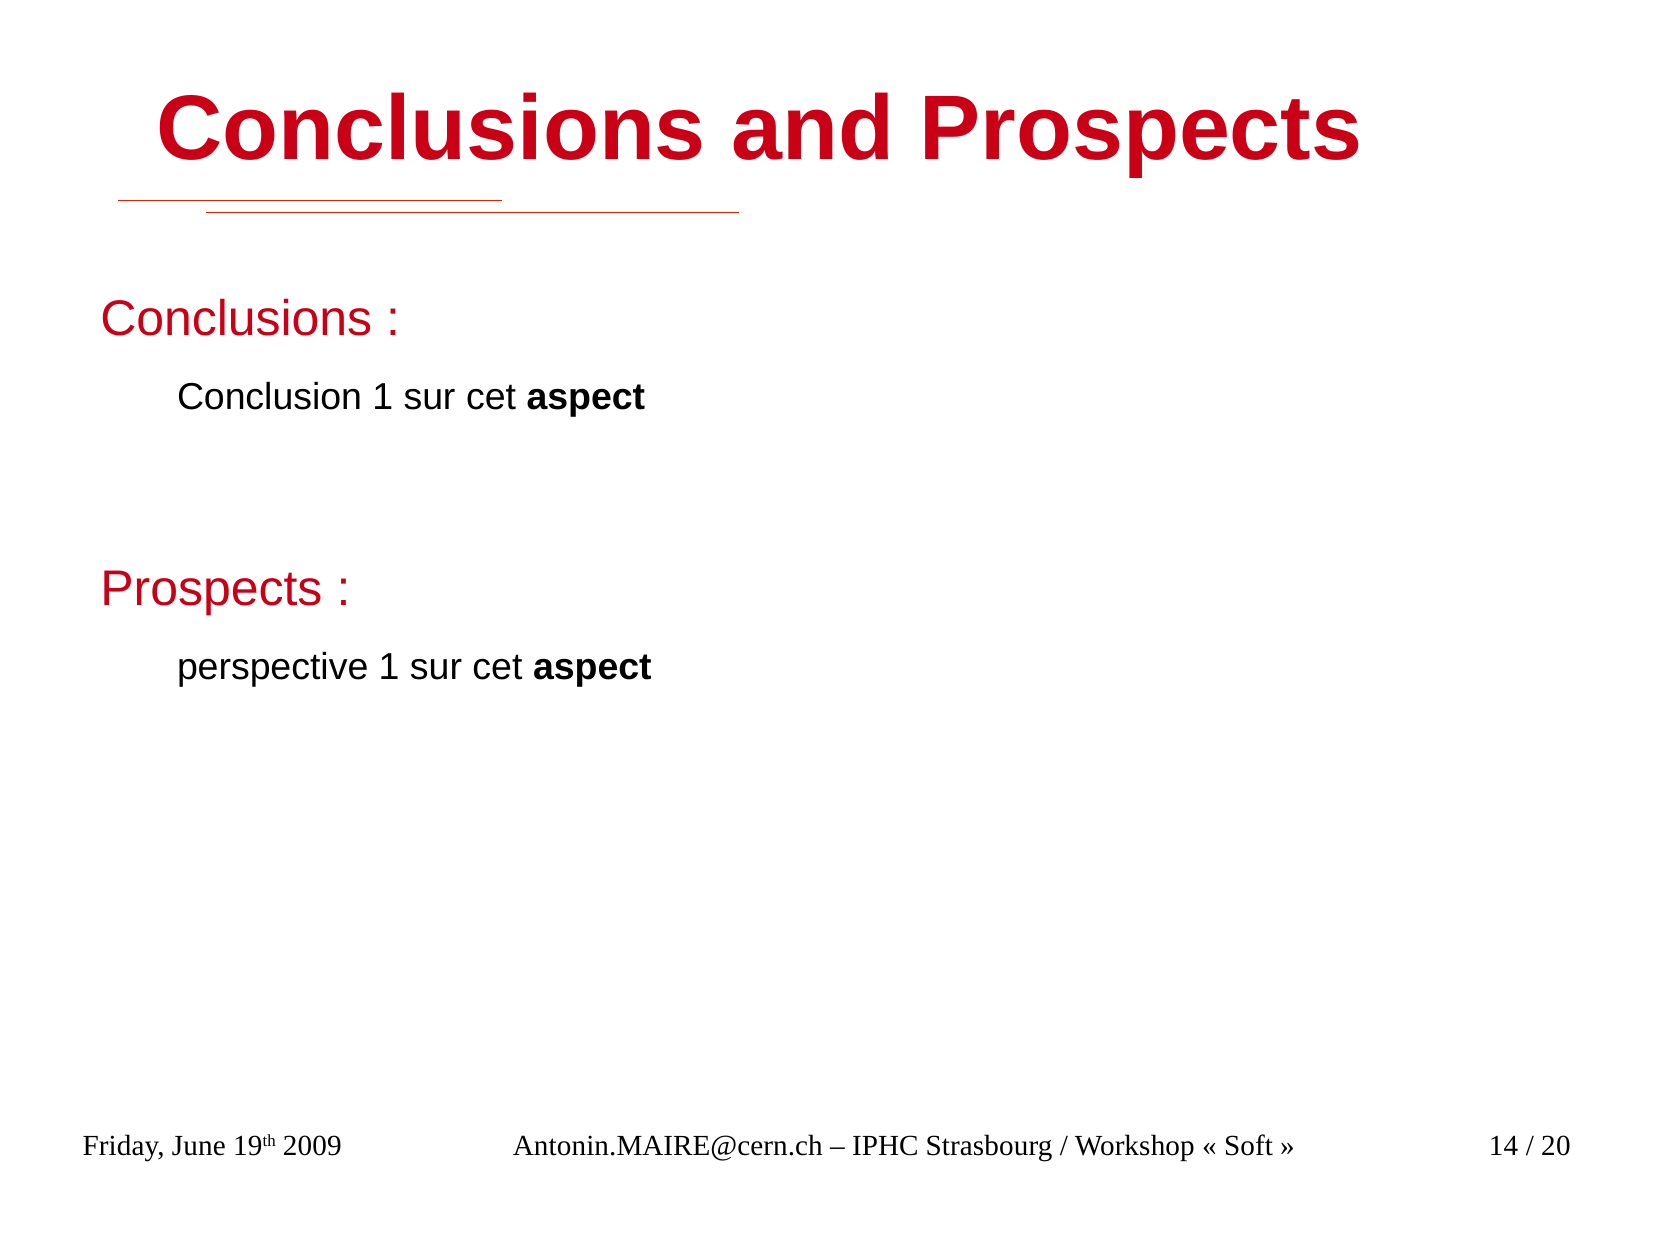

# Conclusions and Prospects
Conclusions :
Conclusion 1 sur cet aspect
Prospects :
perspective 1 sur cet aspect
Mon, March 31st, 2008
Antonin Maire - IPHC Strasbourg / AliceWeek Apr. 08
14